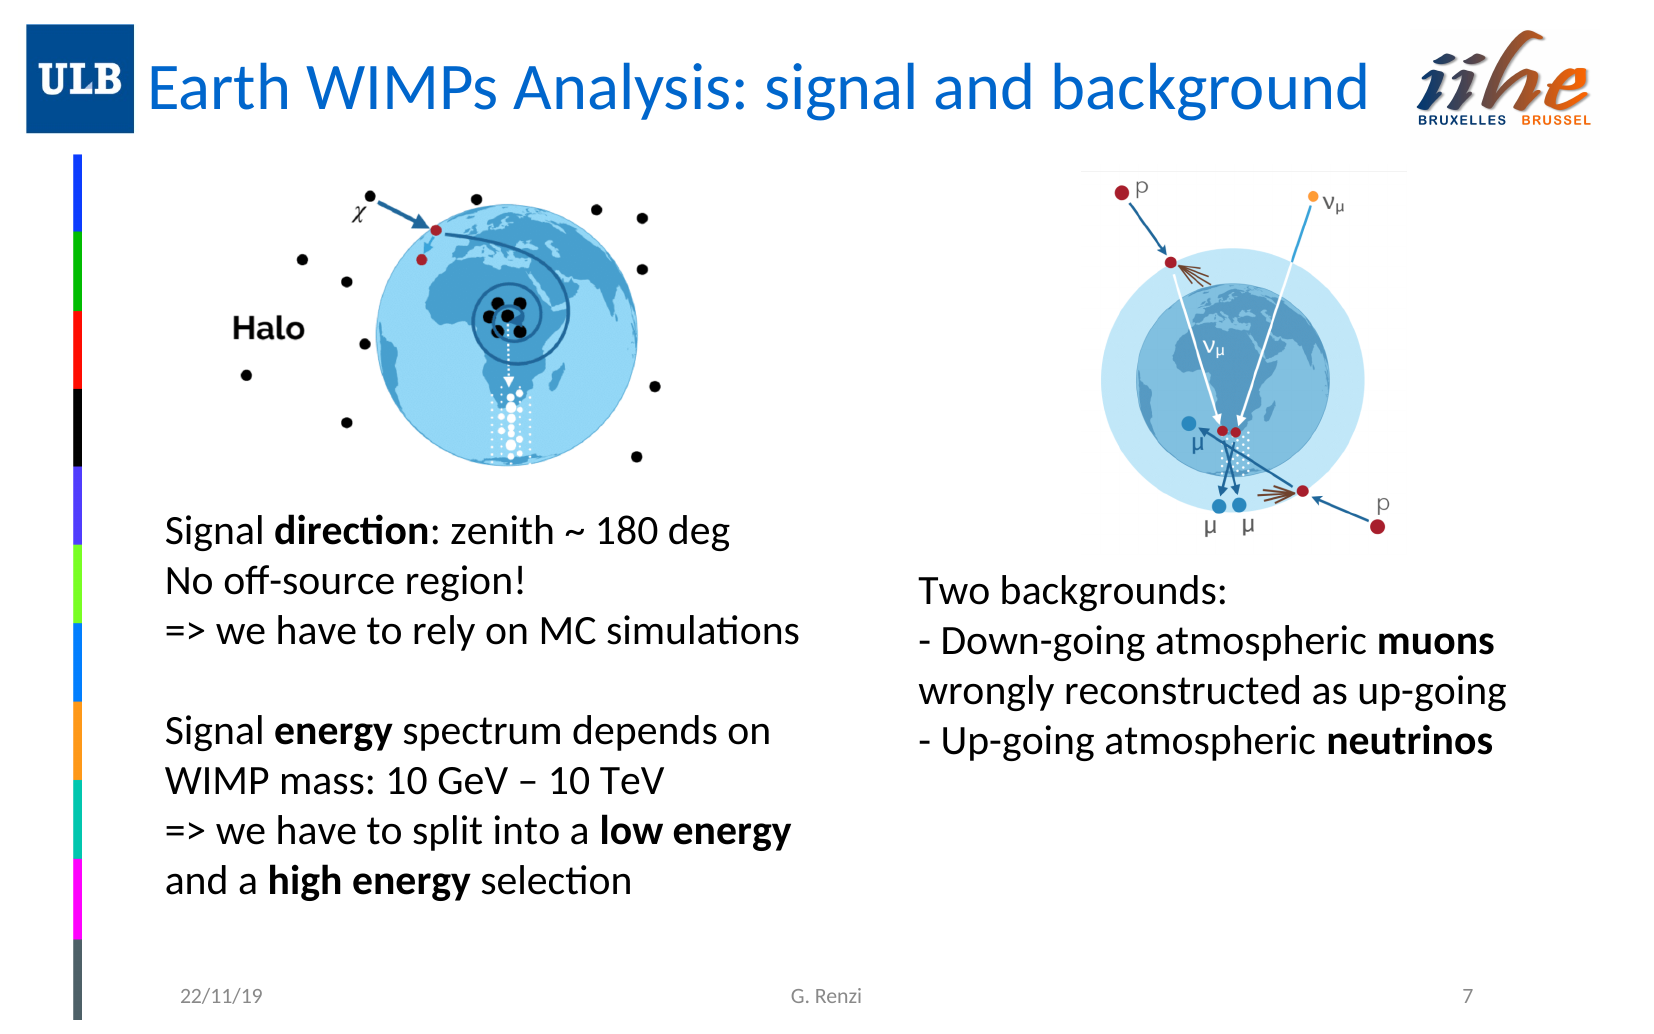

# Earth WIMPs Analysis: signal and background
Signal direction: zenith ~ 180 deg
No off-source region!
=> we have to rely on MC simulations
Signal energy spectrum depends on WIMP mass: 10 GeV – 10 TeV
=> we have to split into a low energy and a high energy selection
Two backgrounds:
- Down-going atmospheric muons wrongly reconstructed as up-going
- Up-going atmospheric neutrinos
09/26/18
7